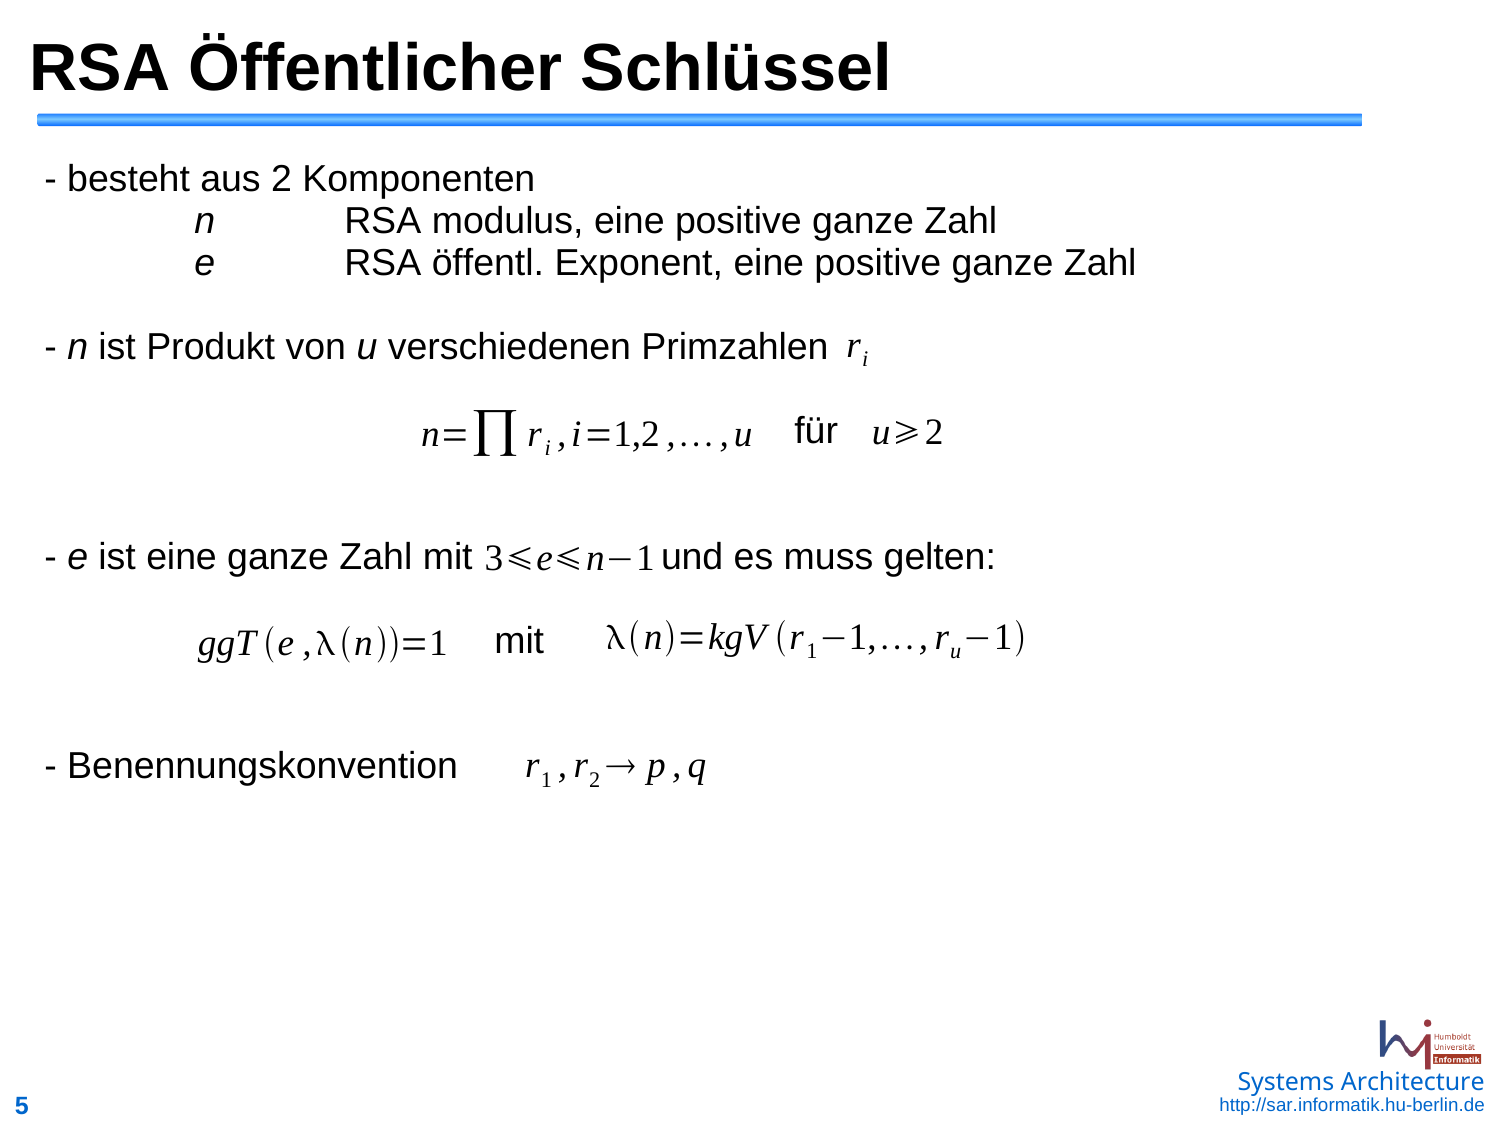

# RSA Öffentlicher Schlüssel
- besteht aus 2 Komponenten
	n	RSA modulus, eine positive ganze Zahl
	e	RSA öffentl. Exponent, eine positive ganze Zahl
- n ist Produkt von u verschiedenen Primzahlen
					für
- e ist eine ganze Zahl mit und es muss gelten:
			mit
- Benennungskonvention